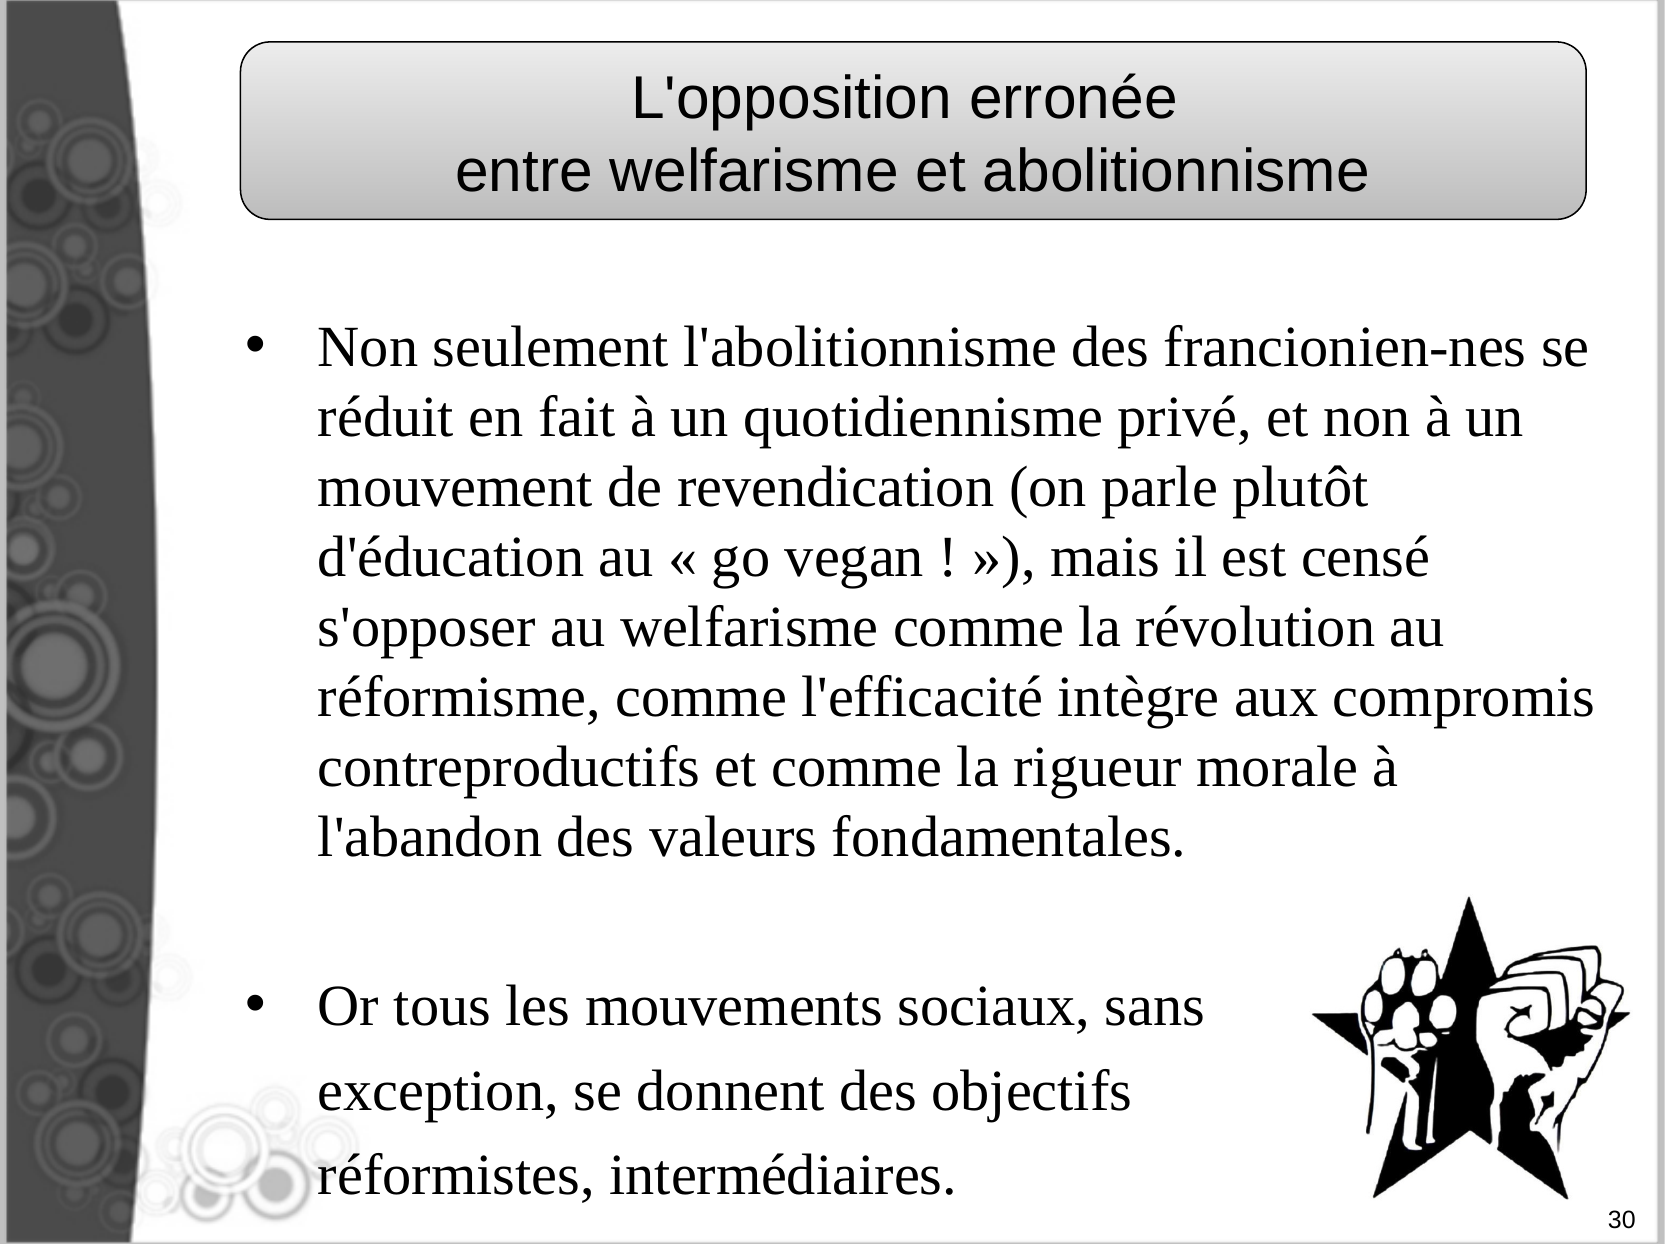

L'opposition erronée
entre welfarisme et abolitionnisme
Non seulement l'abolitionnisme des francionien-nes se réduit en fait à un quotidiennisme privé, et non à un mouvement de revendication (on parle plutôt d'éducation au « go vegan ! »), mais il est censé s'opposer au welfarisme comme la révolution au réformisme, comme l'efficacité intègre aux compromis contreproductifs et comme la rigueur morale à l'abandon des valeurs fondamentales.
Or tous les mouvements sociaux, sans
exception, se donnent des objectifs
réformistes, intermédiaires.
30